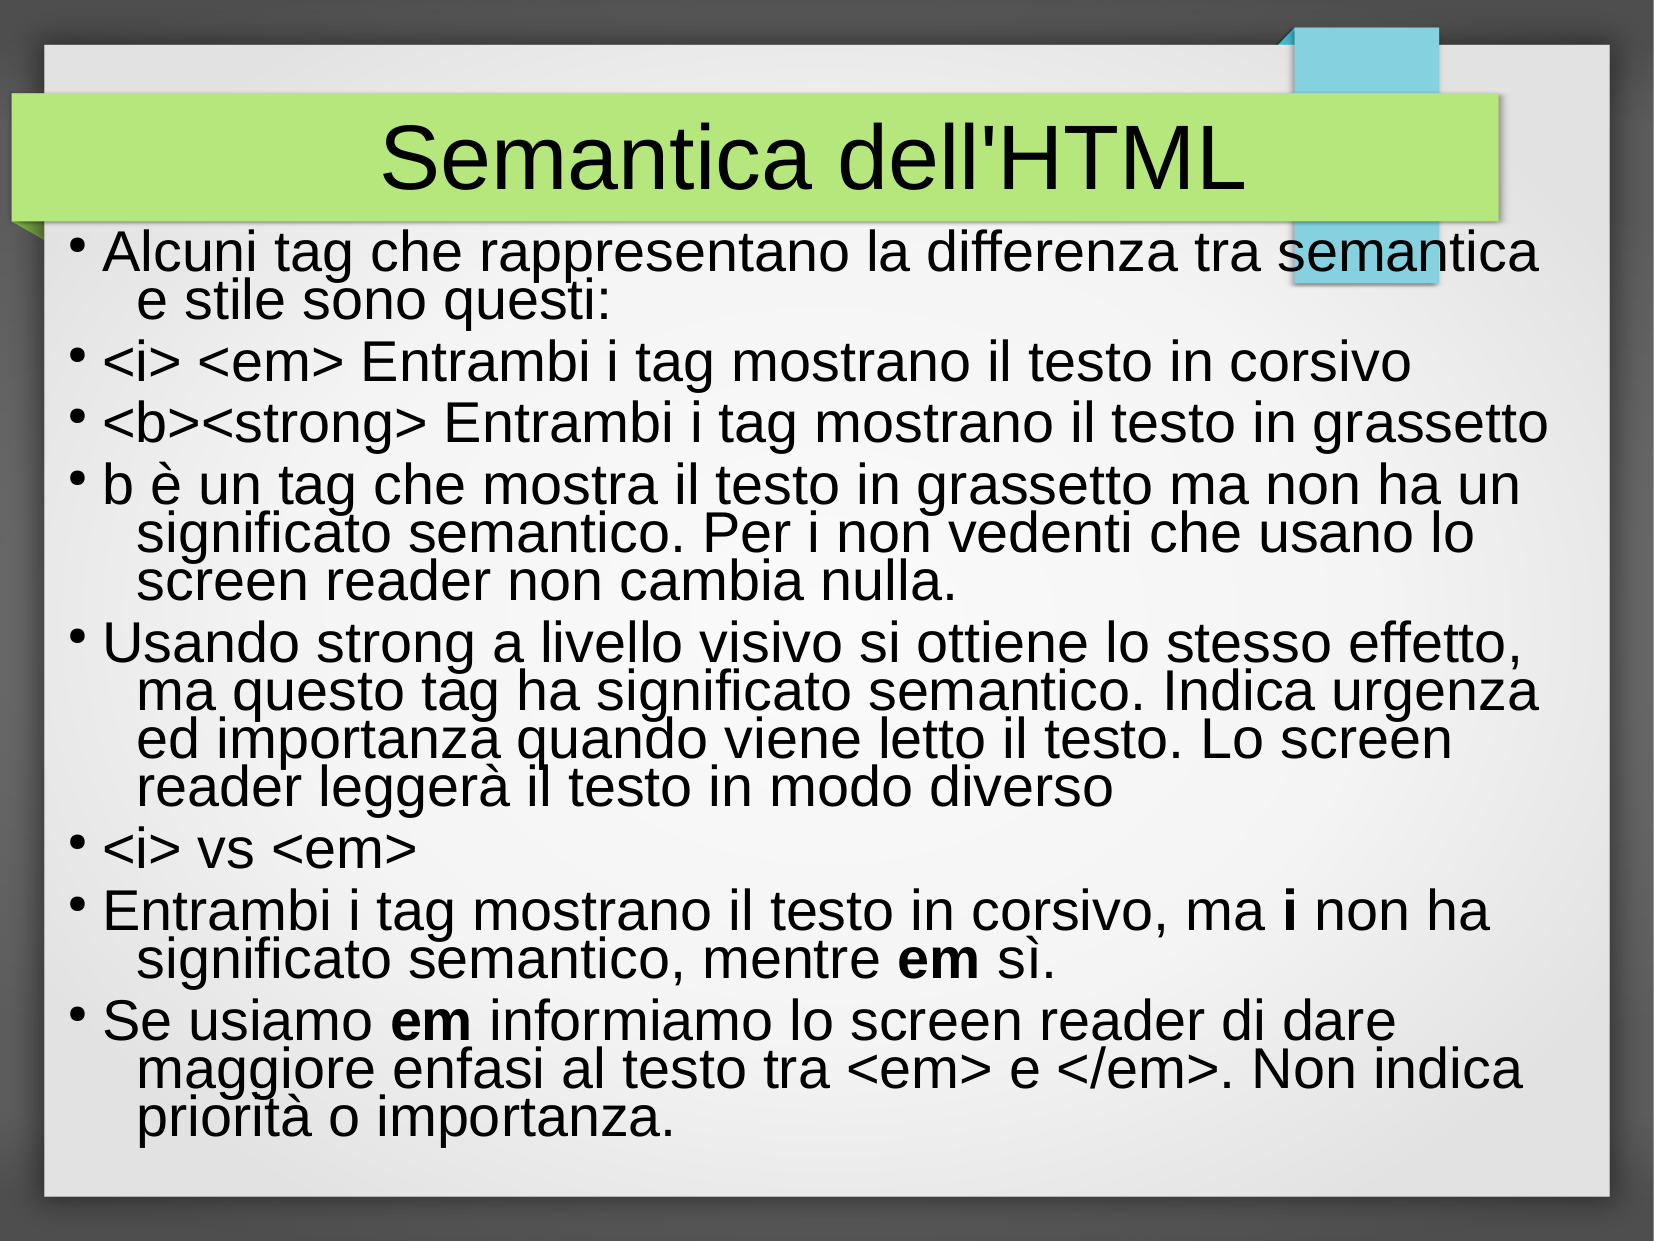

# Semantica dell'HTML
Alcuni tag che rappresentano la differenza tra semantica e stile sono questi:
<i> <em> Entrambi i tag mostrano il testo in corsivo
<b><strong> Entrambi i tag mostrano il testo in grassetto
b è un tag che mostra il testo in grassetto ma non ha un significato semantico. Per i non vedenti che usano lo screen reader non cambia nulla.
Usando strong a livello visivo si ottiene lo stesso effetto, ma questo tag ha significato semantico. Indica urgenza ed importanza quando viene letto il testo. Lo screen reader leggerà il testo in modo diverso
<i> vs <em>
Entrambi i tag mostrano il testo in corsivo, ma i non ha significato semantico, mentre em sì.
Se usiamo em informiamo lo screen reader di dare maggiore enfasi al testo tra <em> e </em>. Non indica priorità o importanza.